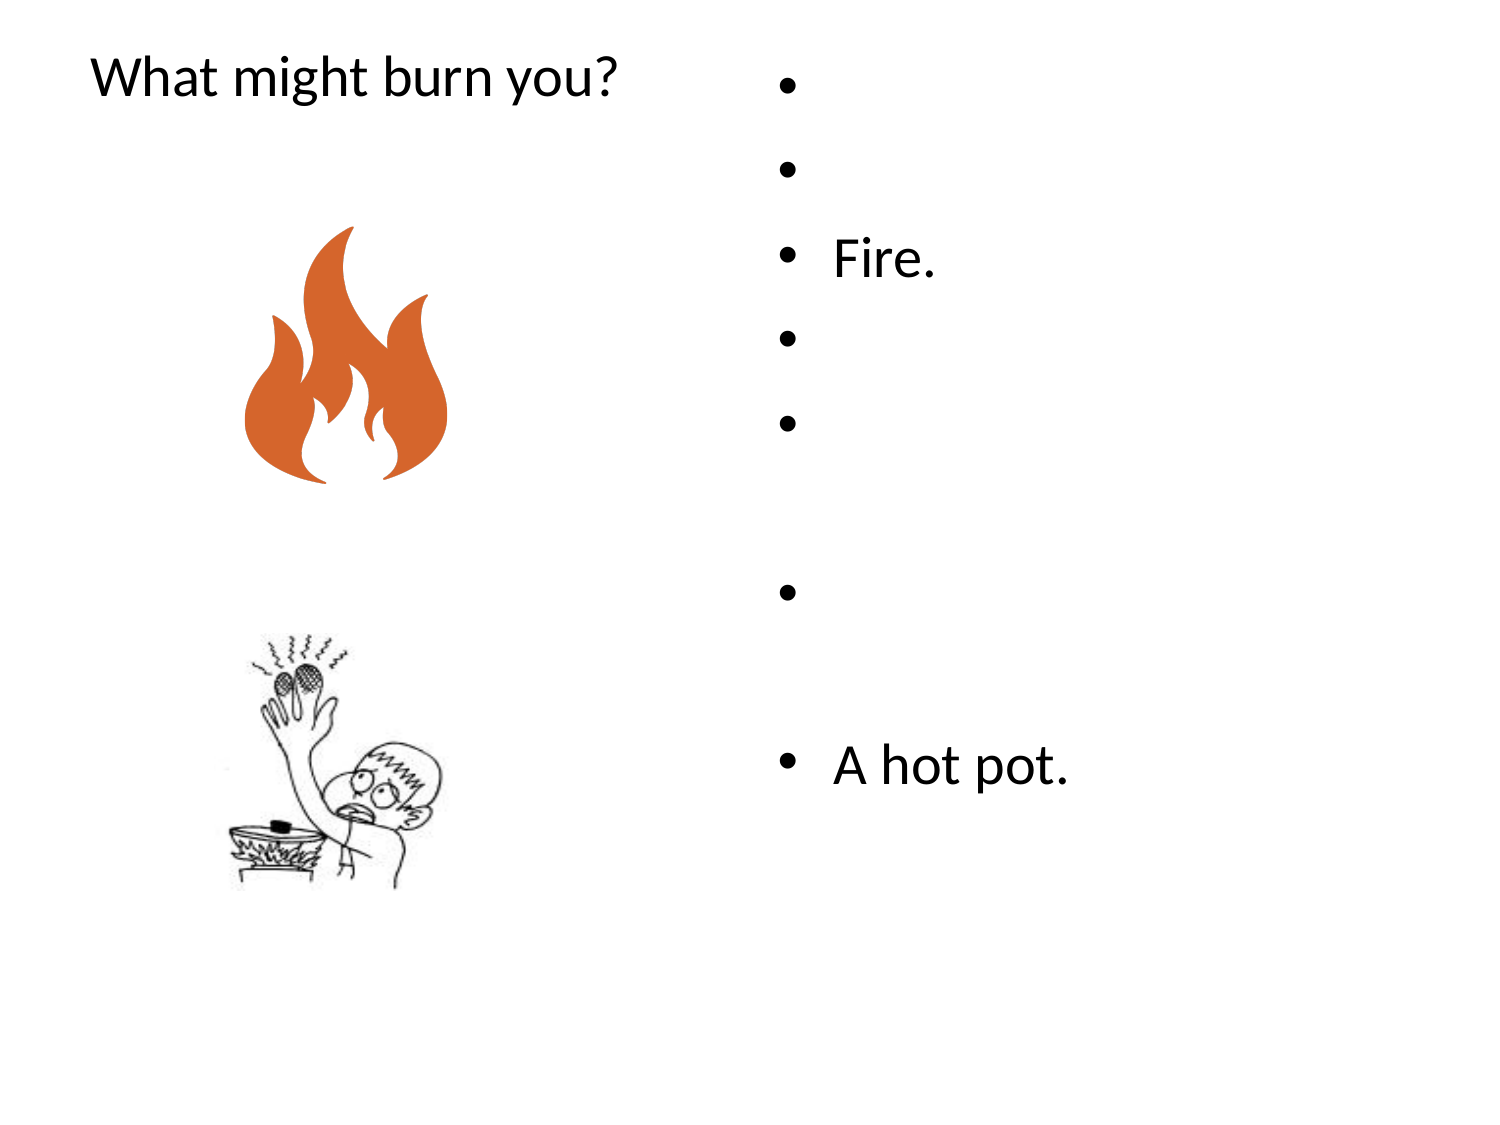

# What might burn you?
Fire.
A hot pot.